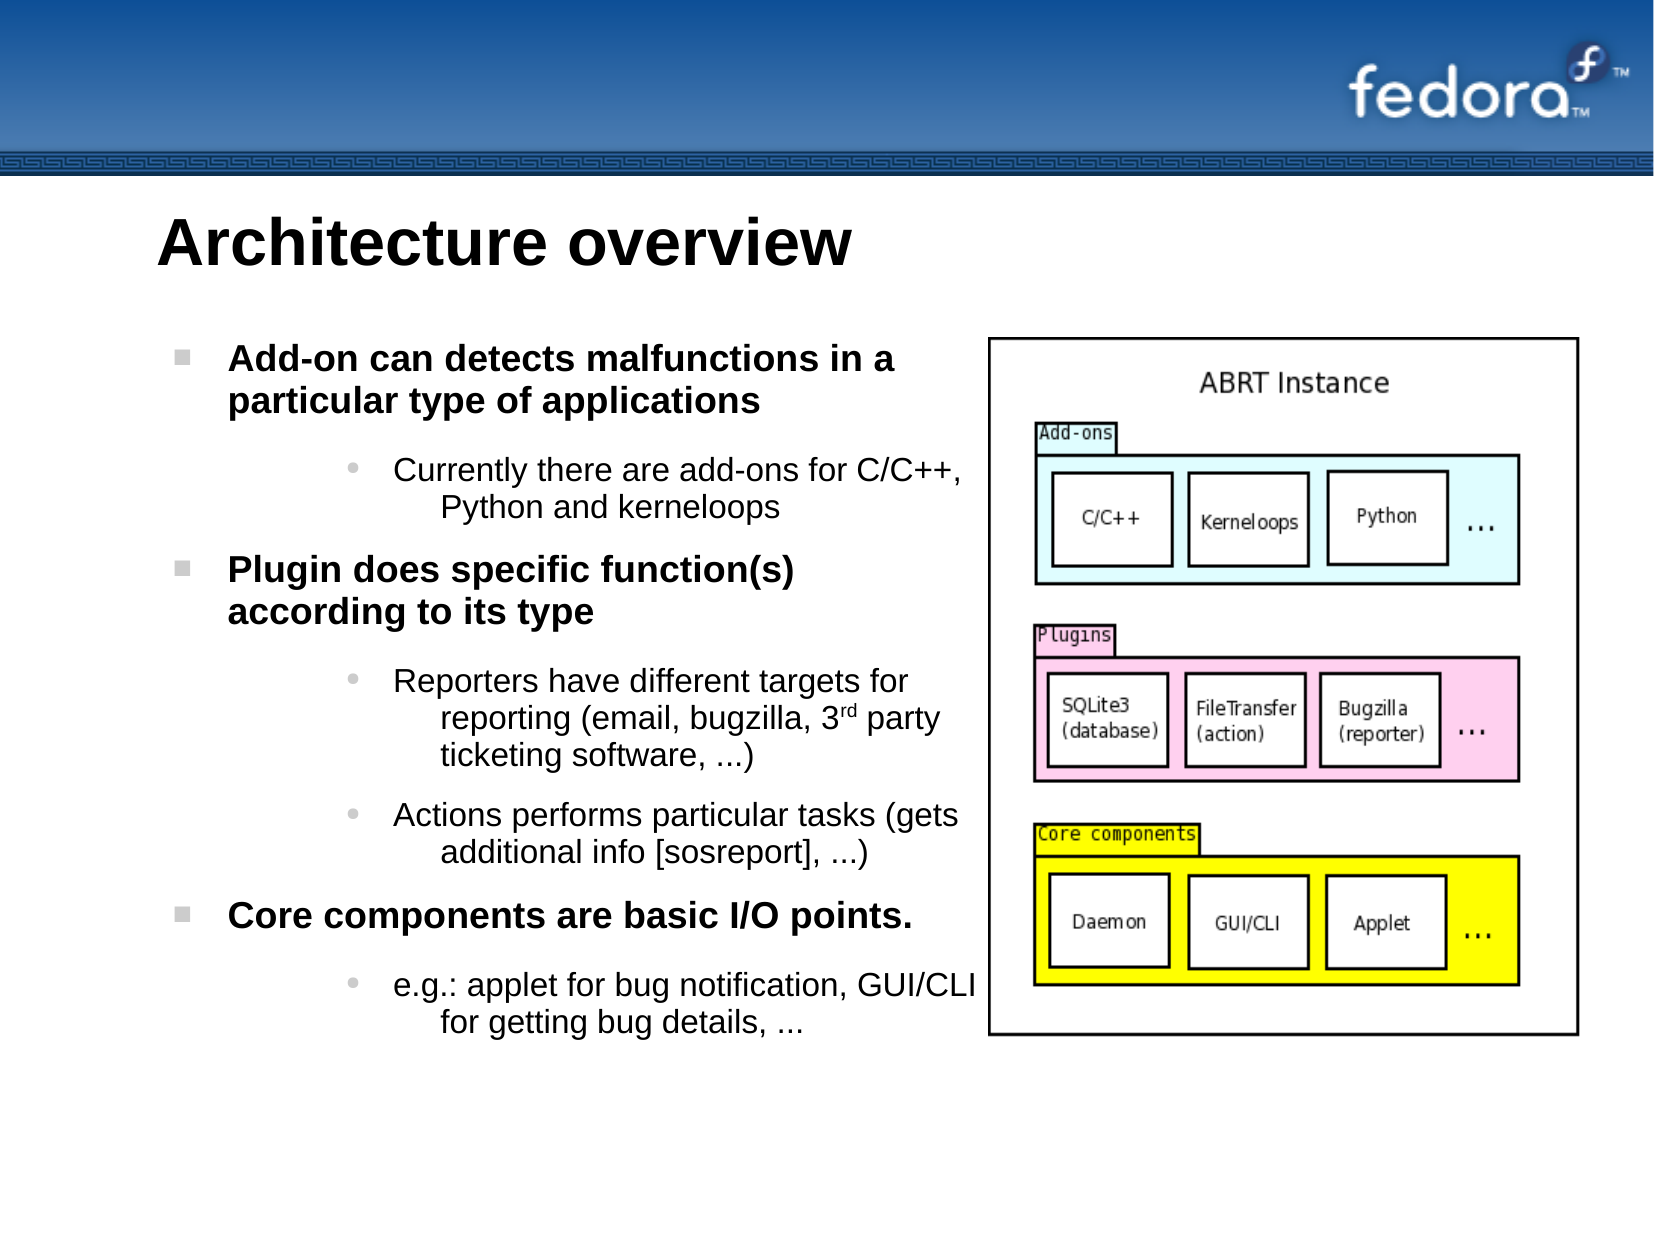

# Architecture overview
Add-on can detects malfunctions in a particular type of applications
Currently there are add-ons for C/C++, Python and kerneloops
Plugin does specific function(s) according to its type
Reporters have different targets for reporting (email, bugzilla, 3rd party ticketing software, ...)
Actions performs particular tasks (gets additional info [sosreport], ...)
Core components are basic I/O points.
e.g.: applet for bug notification, GUI/CLI for getting bug details, ...